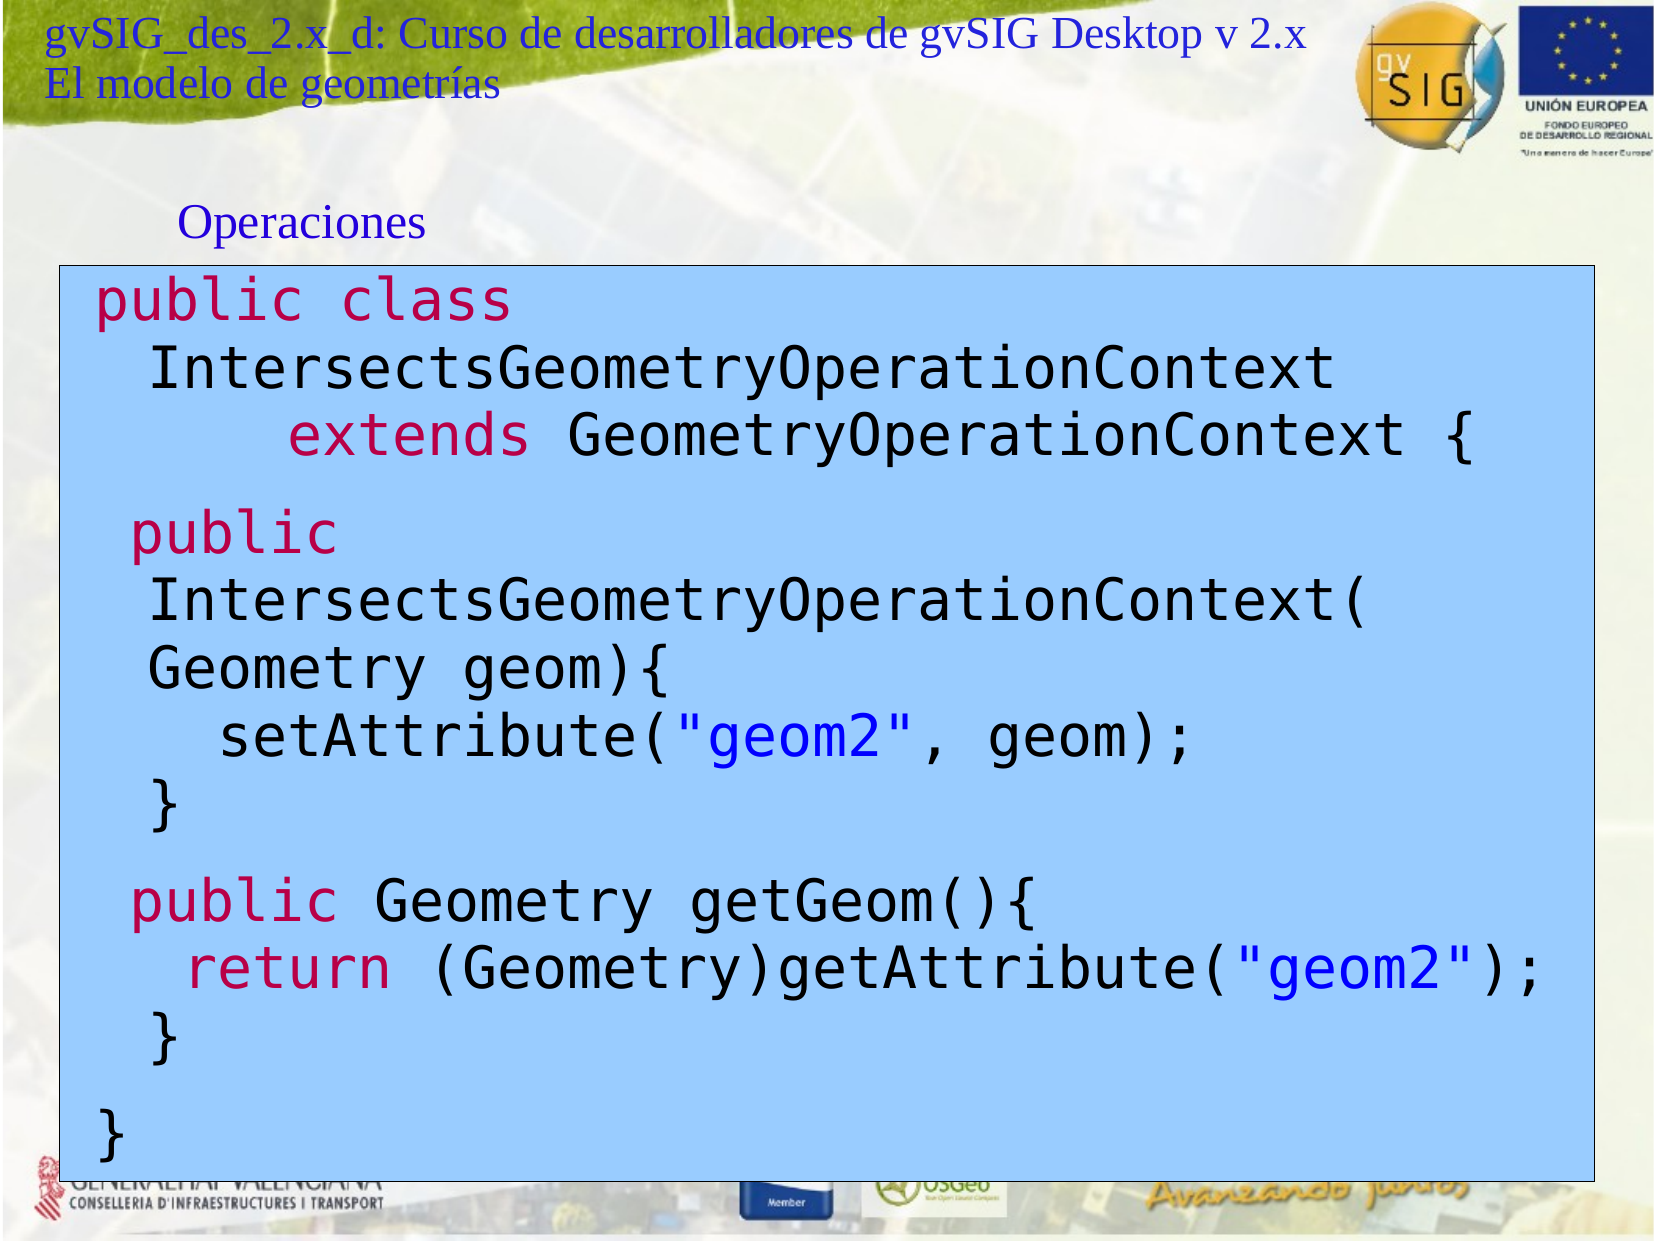

# Operaciones
public class IntersectsGeometryOperationContext extends GeometryOperationContext {
 public IntersectsGeometryOperationContext( Geometry geom){ setAttribute("geom2", geom); }
 public Geometry getGeom(){ return (Geometry)getAttribute("geom2"); }
}